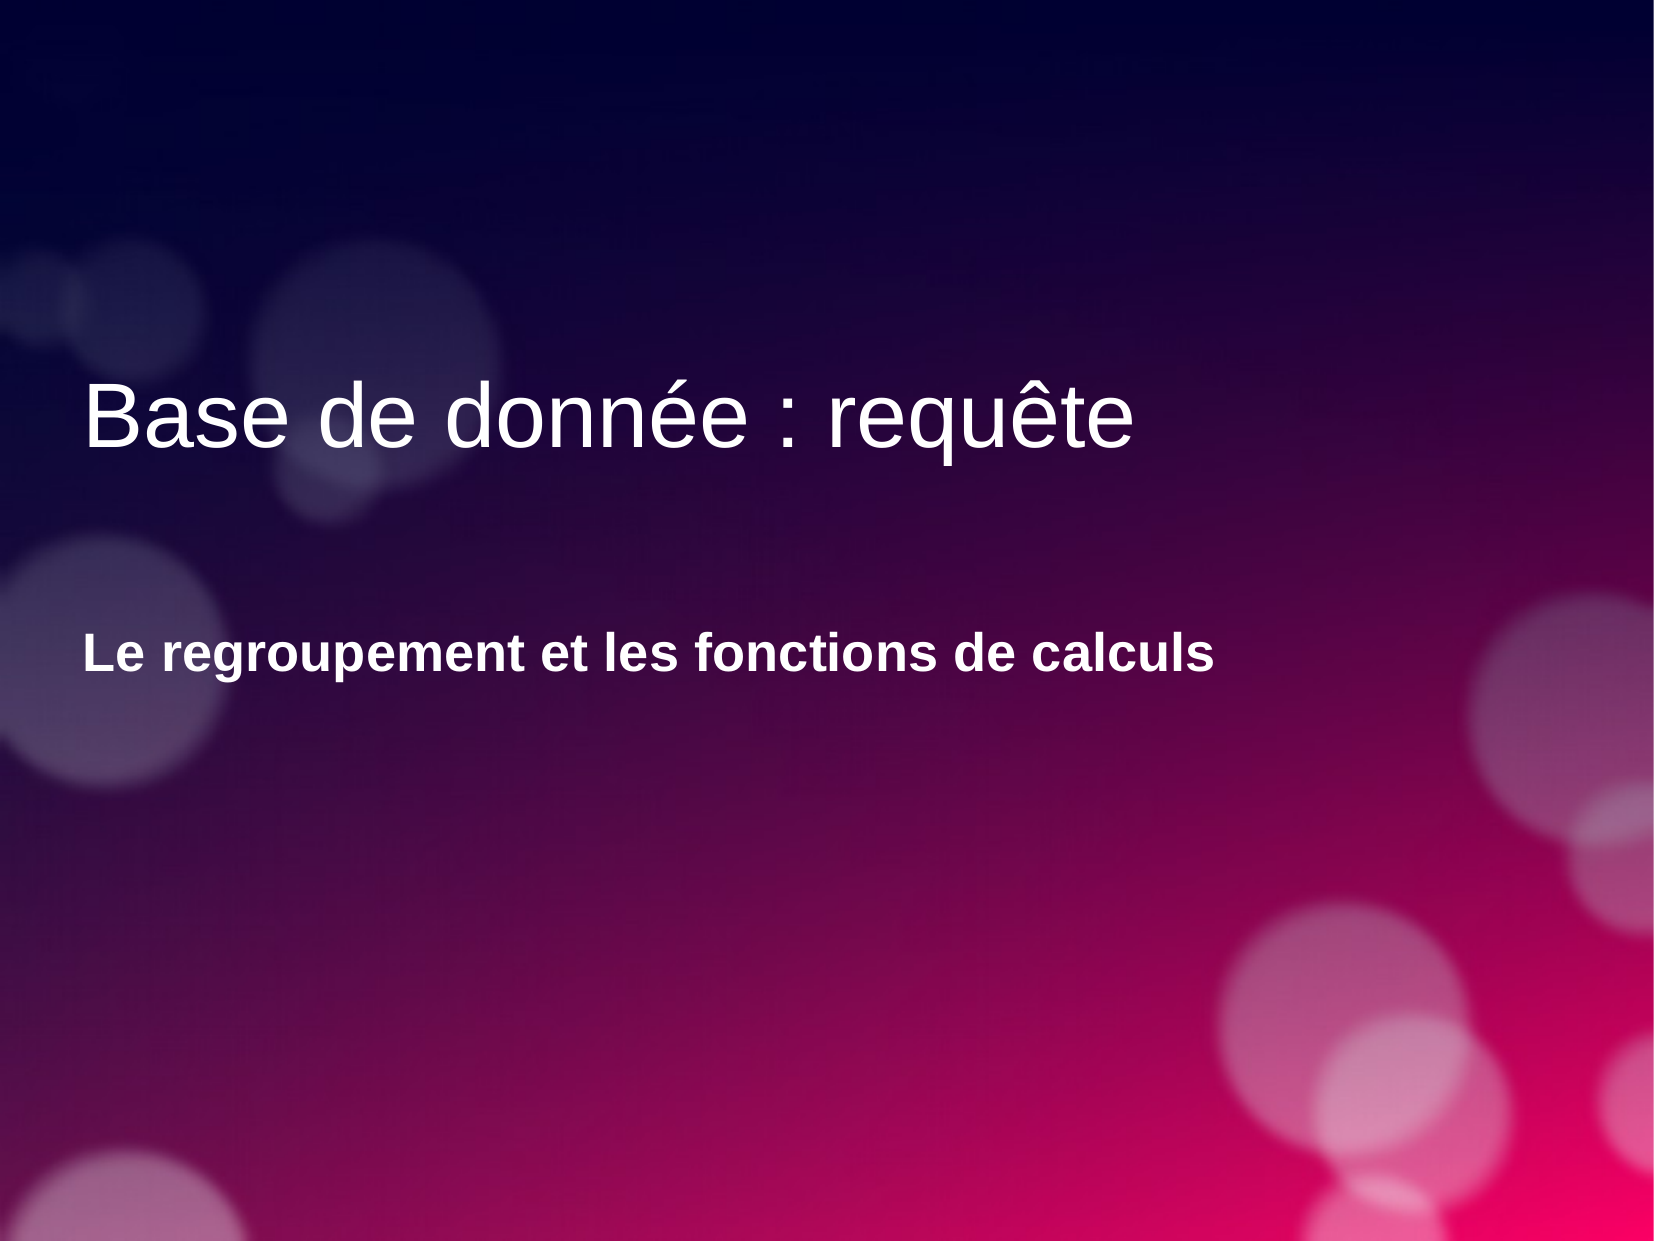

# Base de donnée : requête
Le regroupement et les fonctions de calculs